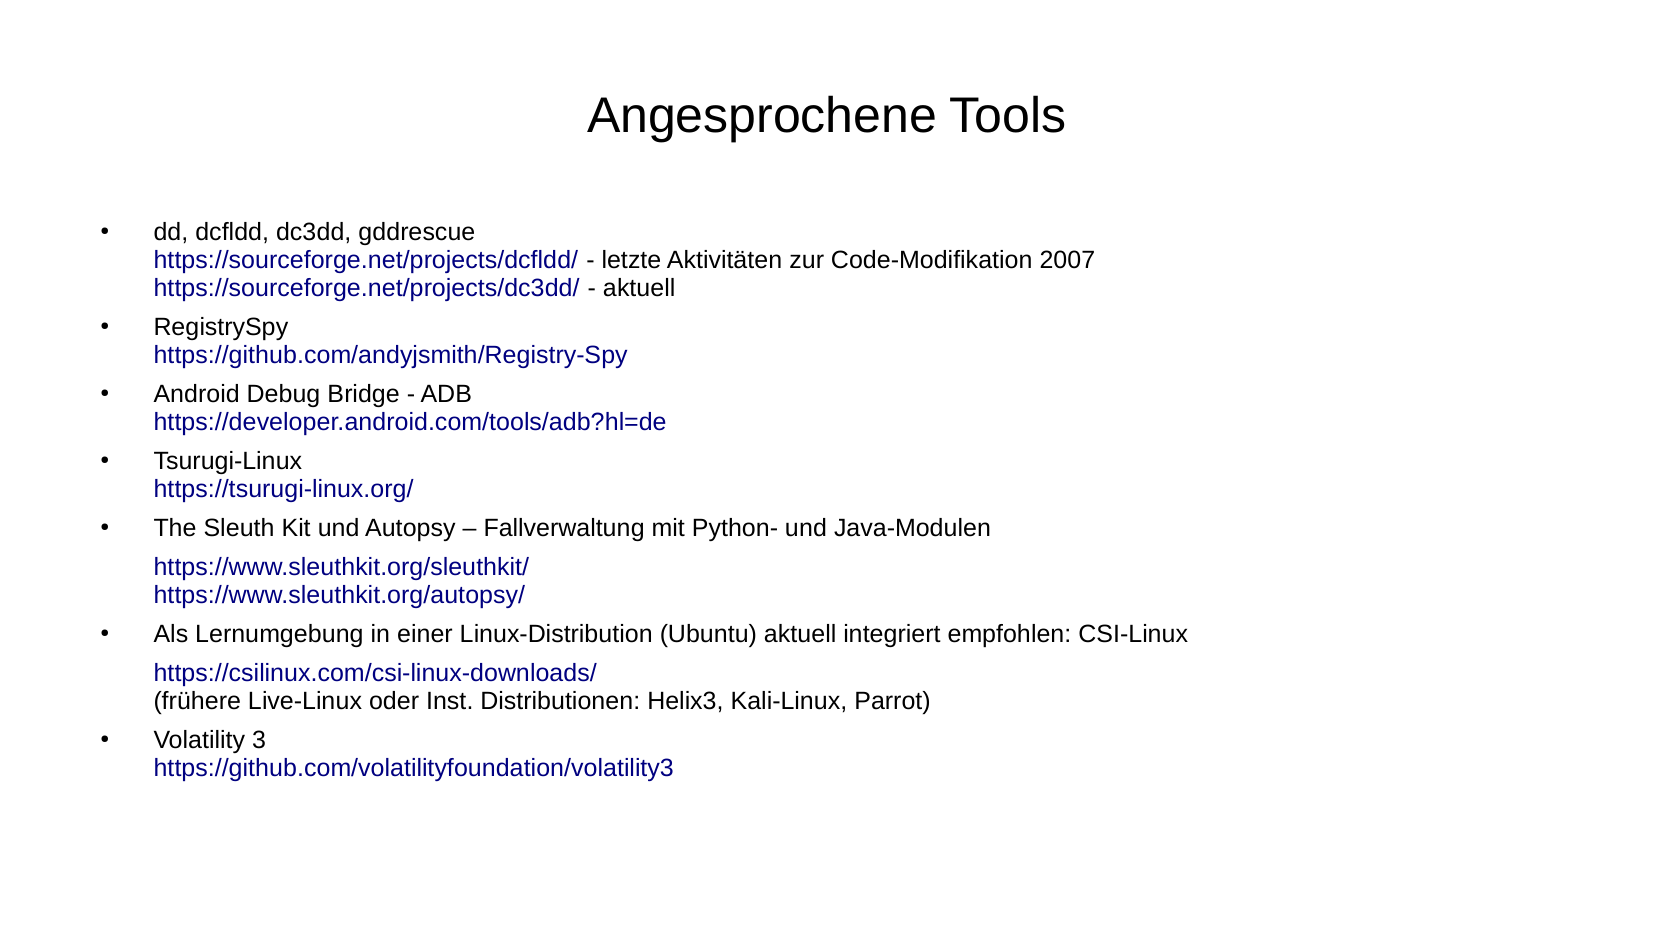

# Angesprochene Tools
dd, dcfldd, dc3dd, gddrescue
https://sourceforge.net/projects/dcfldd/ - letzte Aktivitäten zur Code-Modifikation 2007
https://sourceforge.net/projects/dc3dd/ - aktuell
RegistrySpy
https://github.com/andyjsmith/Registry-Spy
Android Debug Bridge - ADB
https://developer.android.com/tools/adb?hl=de
Tsurugi-Linux
https://tsurugi-linux.org/
The Sleuth Kit und Autopsy – Fallverwaltung mit Python- und Java-Modulen
https://www.sleuthkit.org/sleuthkit/
https://www.sleuthkit.org/autopsy/
Als Lernumgebung in einer Linux-Distribution (Ubuntu) aktuell integriert empfohlen: CSI-Linux
https://csilinux.com/csi-linux-downloads/
(frühere Live-Linux oder Inst. Distributionen: Helix3, Kali-Linux, Parrot)
Volatility 3
https://github.com/volatilityfoundation/volatility3